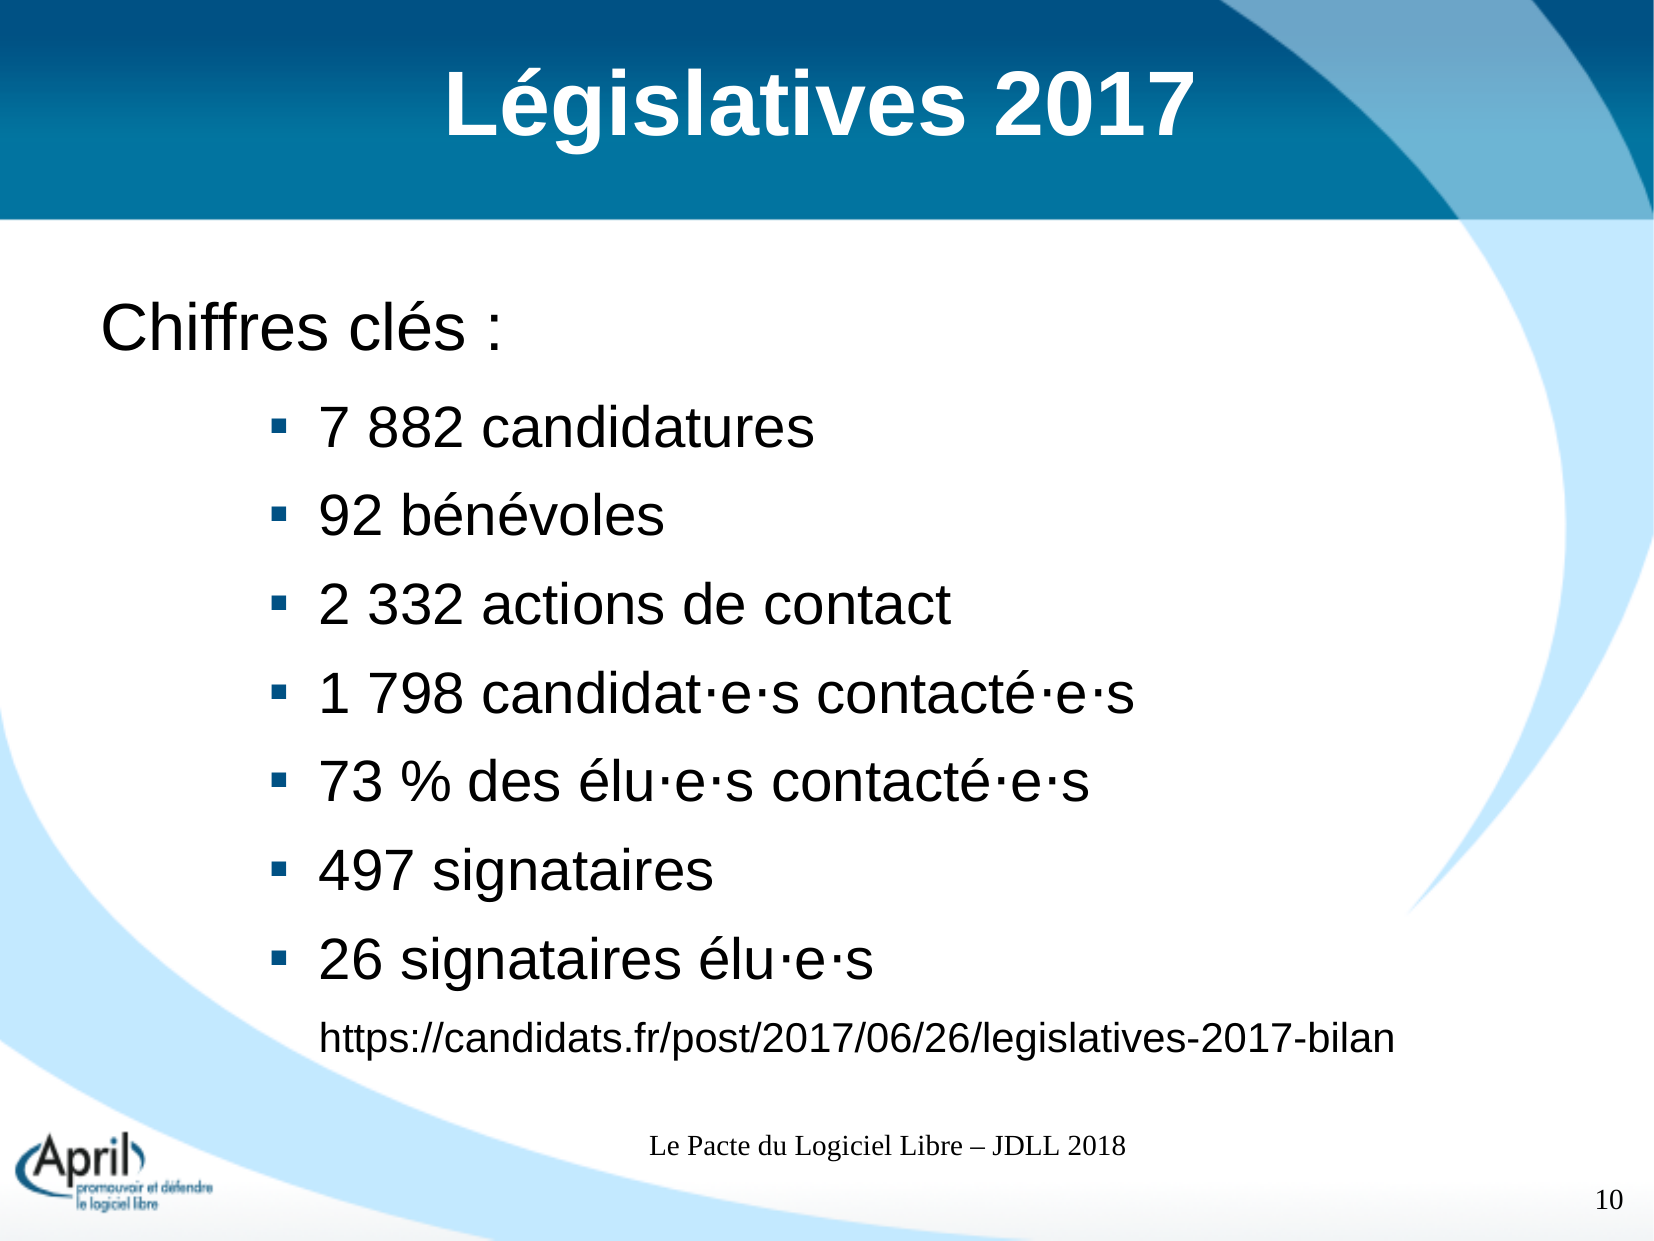

# Législatives 2017
Chiffres clés :
7 882 candidatures
92 bénévoles
2 332 actions de contact
1 798 candidat⋅e⋅s contacté⋅e⋅s
73 % des élu⋅e⋅s contacté⋅e⋅s
497 signataires
26 signataires élu⋅e⋅s
https://candidats.fr/post/2017/06/26/legislatives-2017-bilan
Le Pacte du Logiciel Libre – JDLL 2018
10